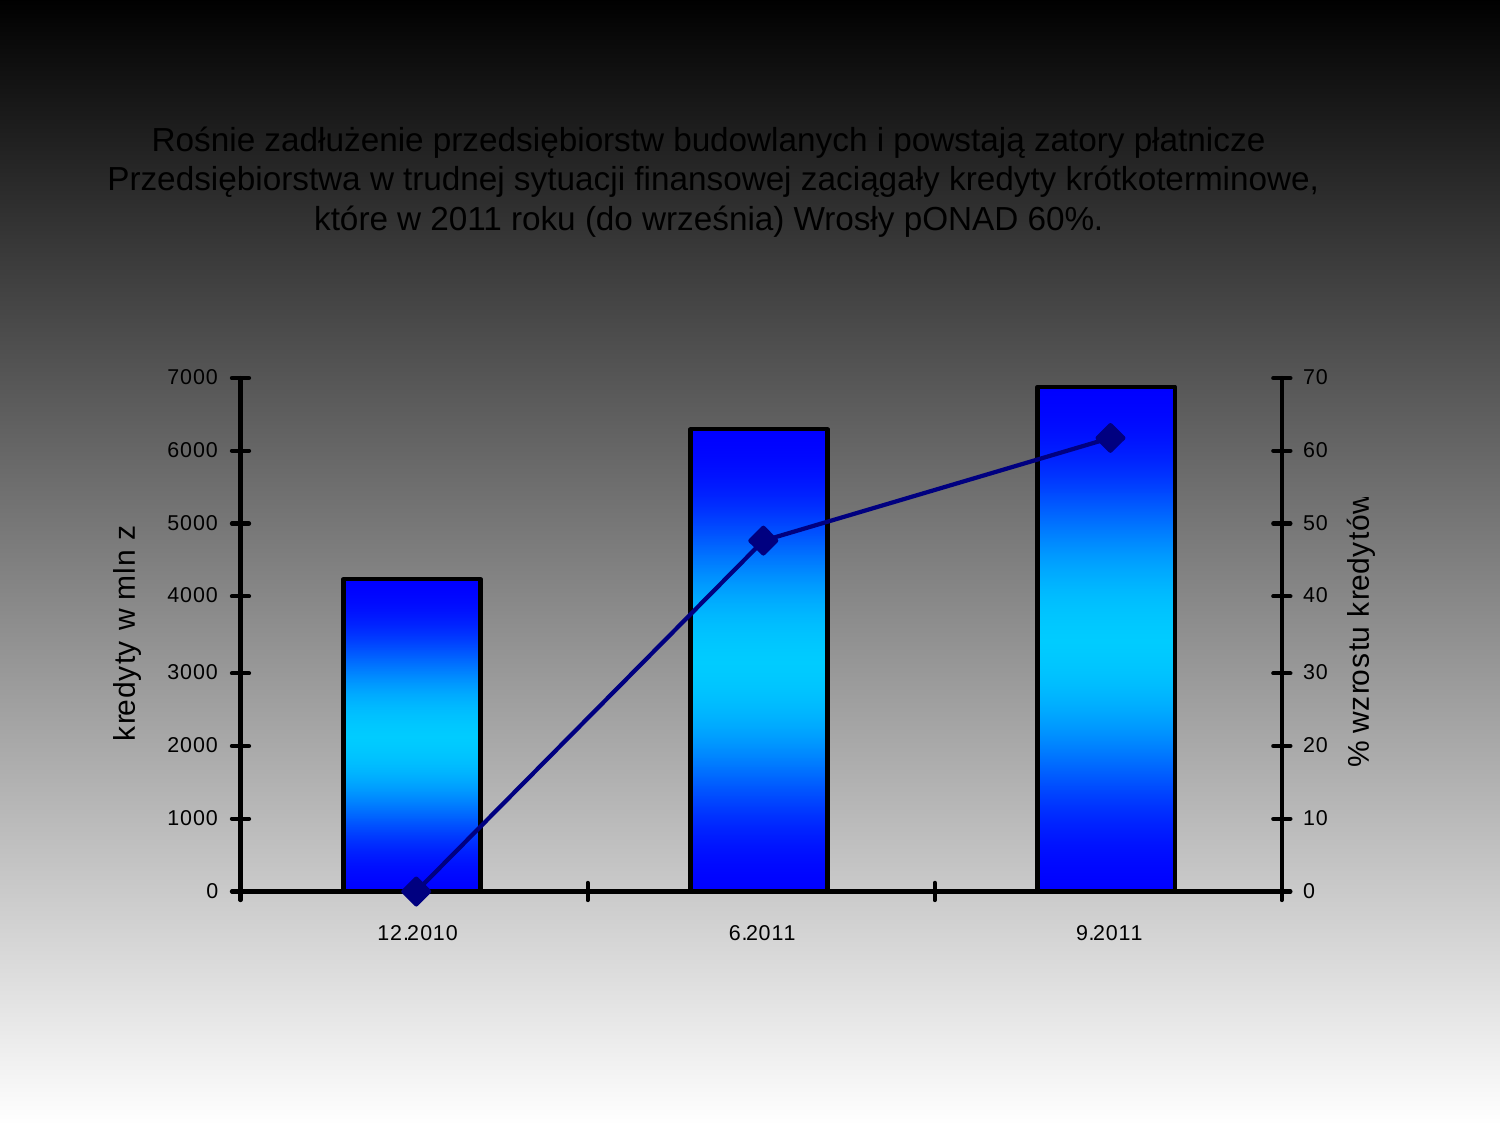

# Rośnie zadłużenie przedsiębiorstw budowlanych i powstają zatory płatnicze Przedsiębiorstwa w trudnej sytuacji finansowej zaciągały kredyty krótkoterminowe, które w 2011 roku (do września) Wrosły pONAD 60%.